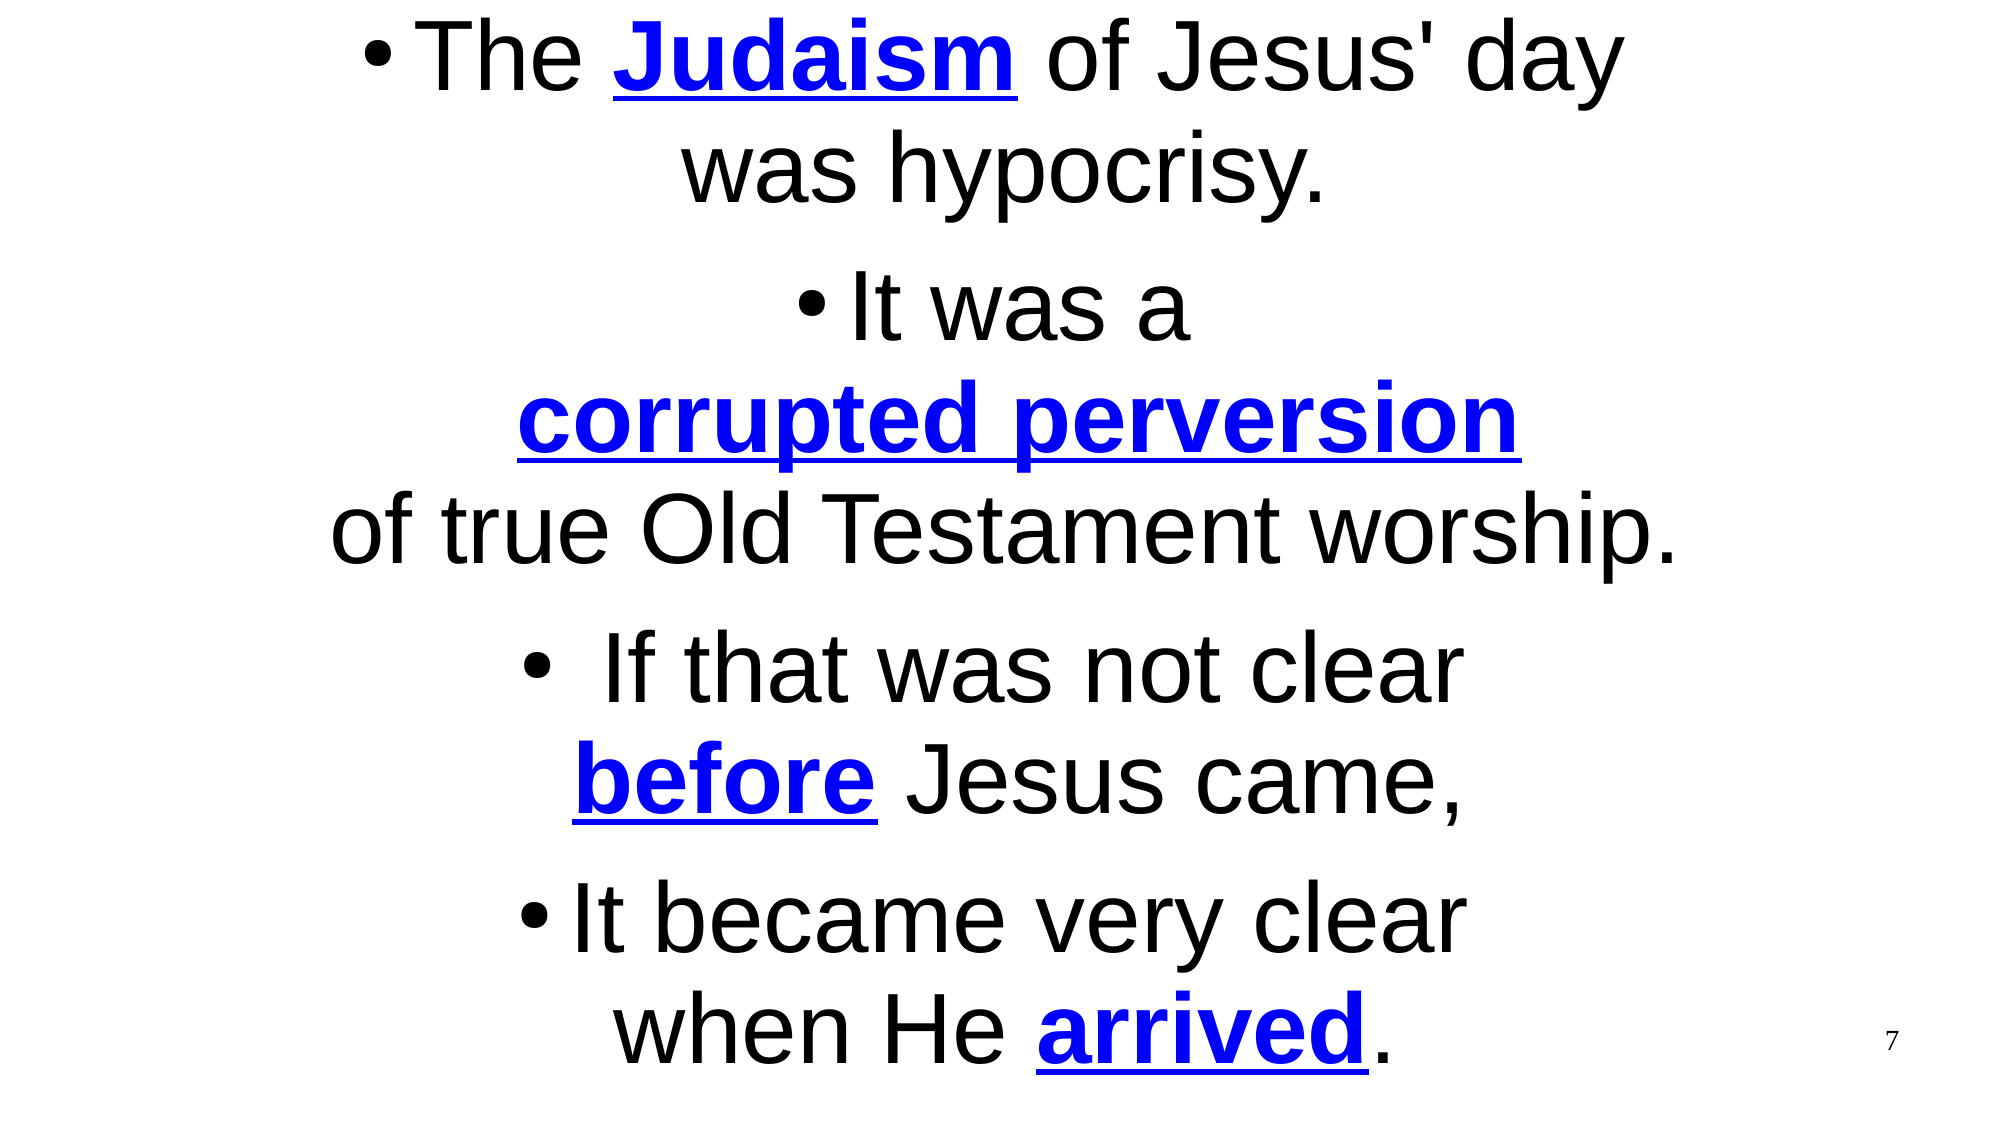

# The Judaism of Jesus' day was hypocrisy.
It was a
corrupted perversion
of true Old Testament worship.
 If that was not clear
before Jesus came,
It became very clear
when He arrived.
7